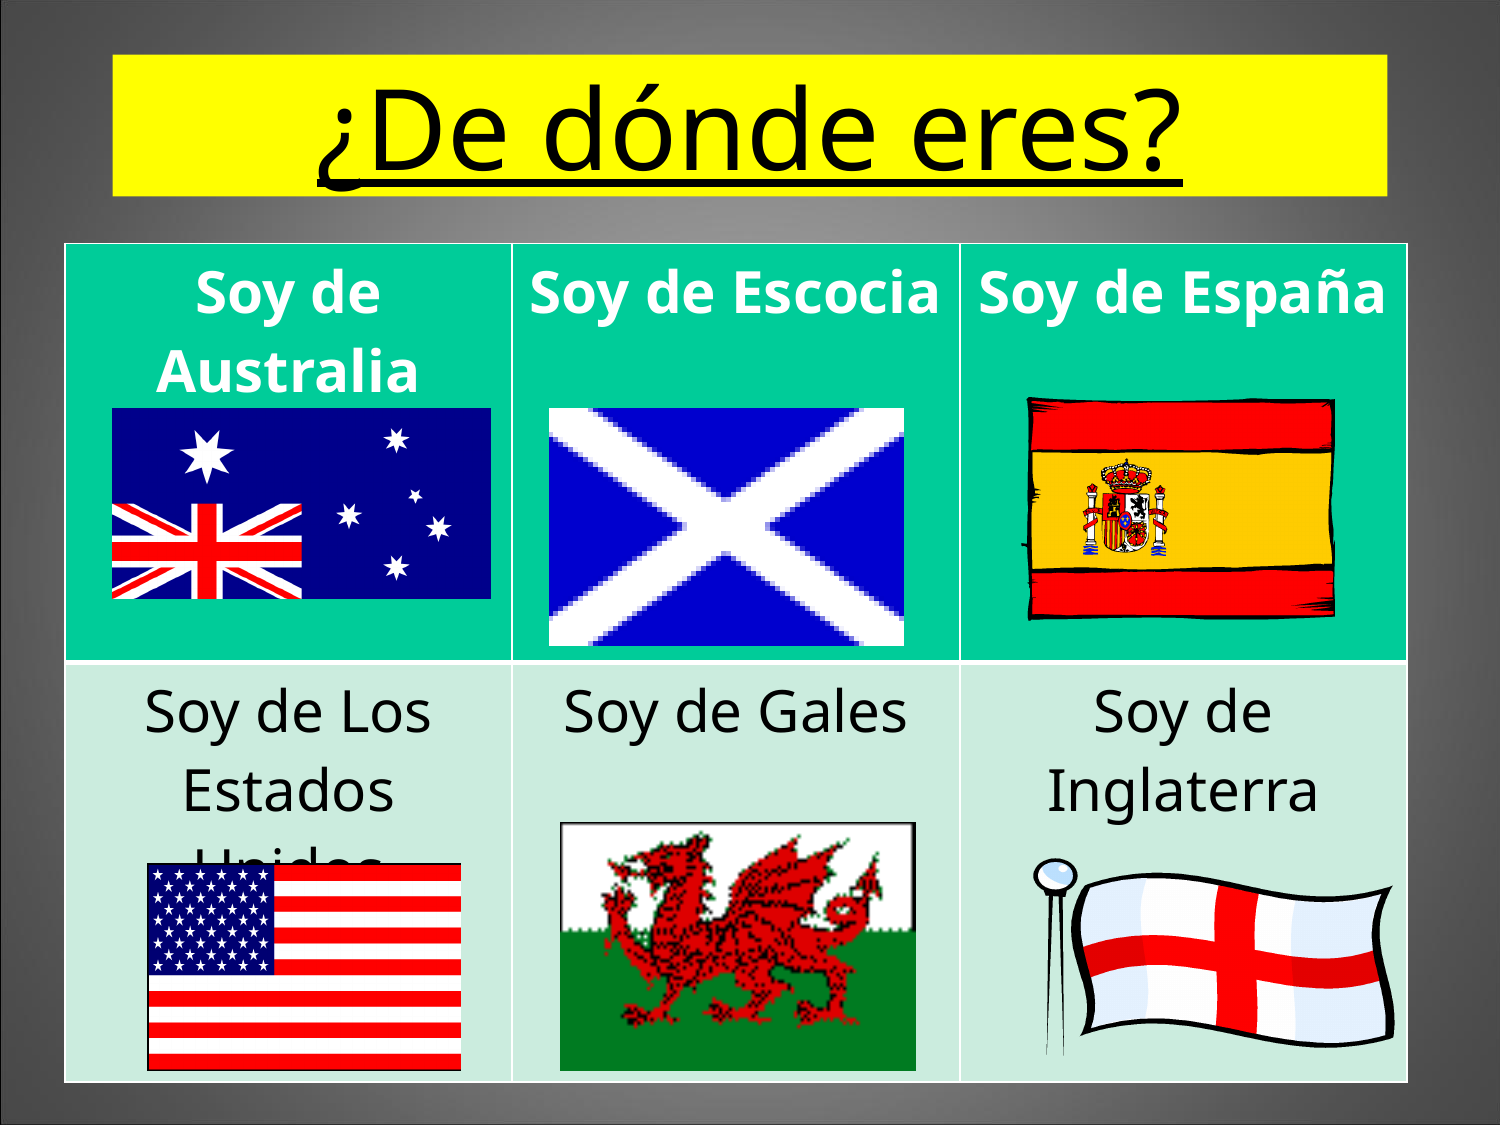

# ¿De dónde eres?
| Soy de Australia | Soy de Escocia | Soy de España |
| --- | --- | --- |
| Soy de Los Estados Unidos | Soy de Gales | Soy de Inglaterra |